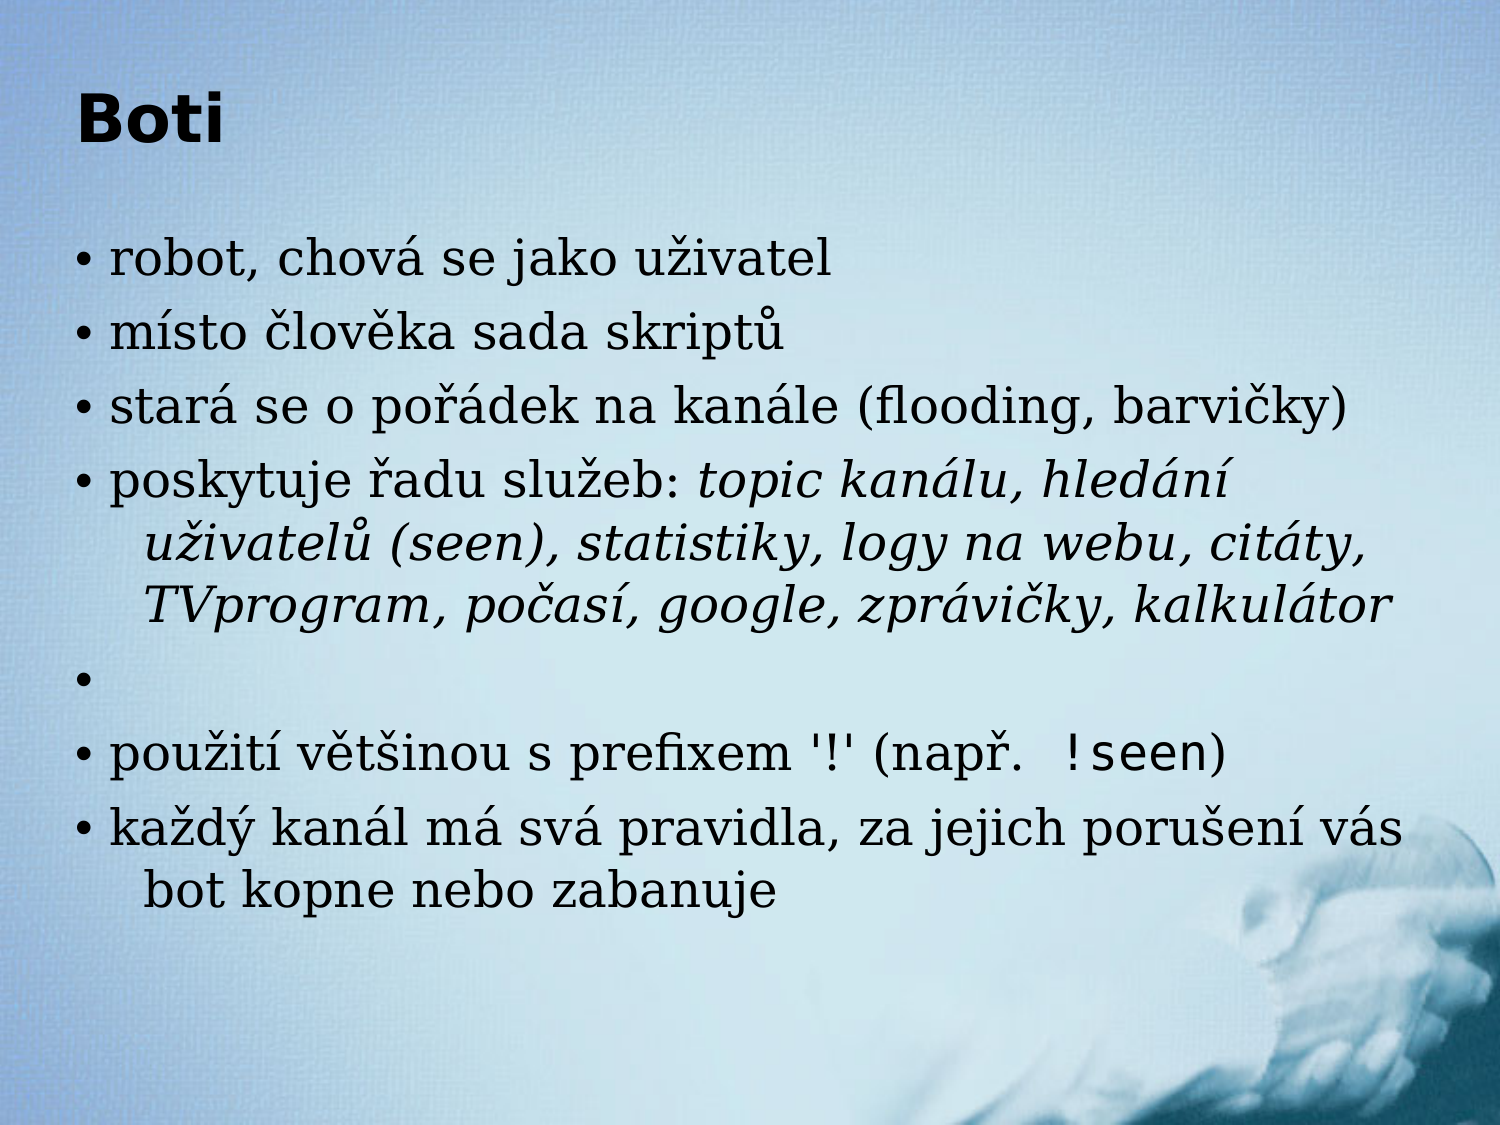

Boti
robot, chová se jako uživatel
místo člověka sada skriptů
stará se o pořádek na kanále (flooding, barvičky)
poskytuje řadu služeb: topic kanálu, hledání uživatelů (seen), statistiky, logy na webu, citáty, TVprogram, počasí, google, zprávičky, kalkulátor
použití většinou s prefixem '!' (např. !seen)
každý kanál má svá pravidla, za jejich porušení vás bot kopne nebo zabanuje